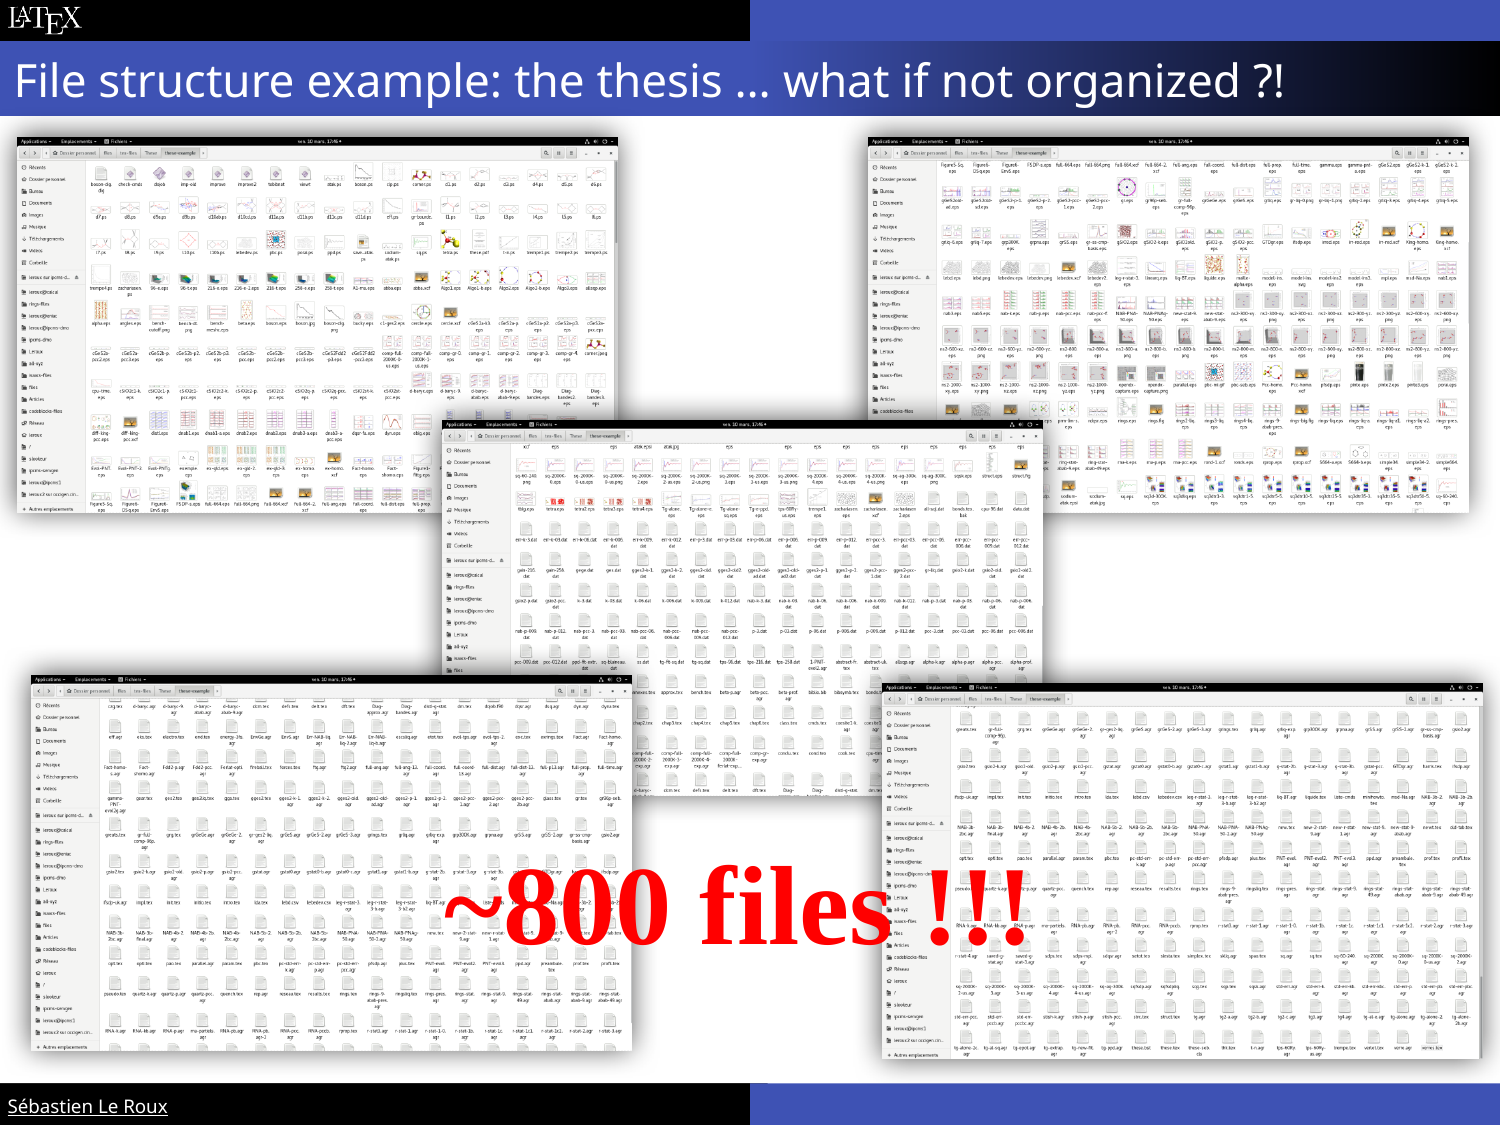

# File structure example: the thesis … what if not organized ?!
~800 files !!!